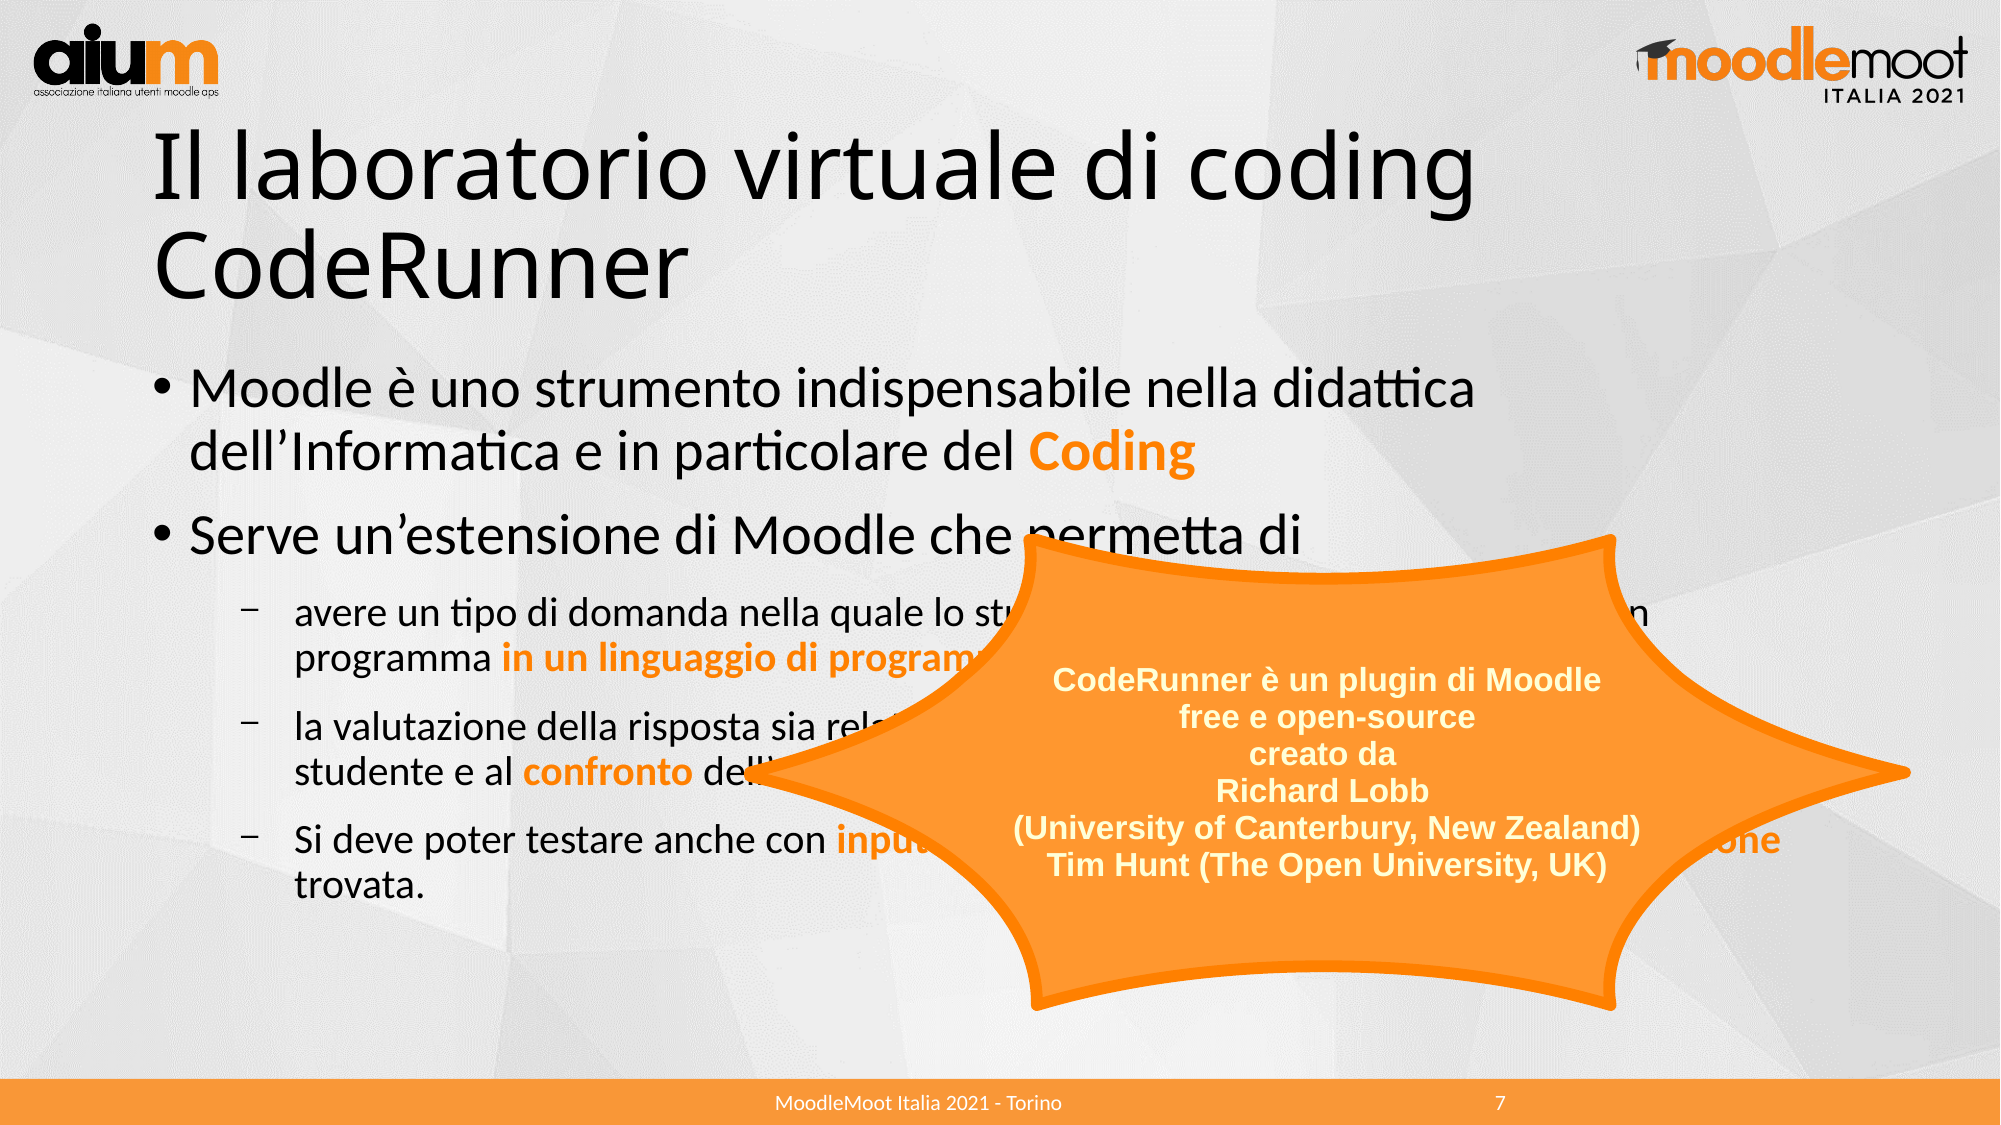

# Il laboratorio virtuale di coding CodeRunner
Moodle è uno strumento indispensabile nella didattica dell’Informatica e in particolare del Coding
Serve un’estensione di Moodle che permetta di
avere un tipo di domanda nella quale lo studente possa rispondere scrivendo un programma in un linguaggio di programmazione
la valutazione della risposta sia relativa all’effettiva esecuzione del codice scritto dallo studente e al confronto dell’output di tale codice con i risultati attesi
Si deve poter testare anche con input diversi, per garantire la generalità della soluzione trovata.
CodeRunner è un plugin di Moodle
free e open-source
creato da
Richard Lobb
(University of Canterbury, New Zealand)
Tim Hunt (The Open University, UK)